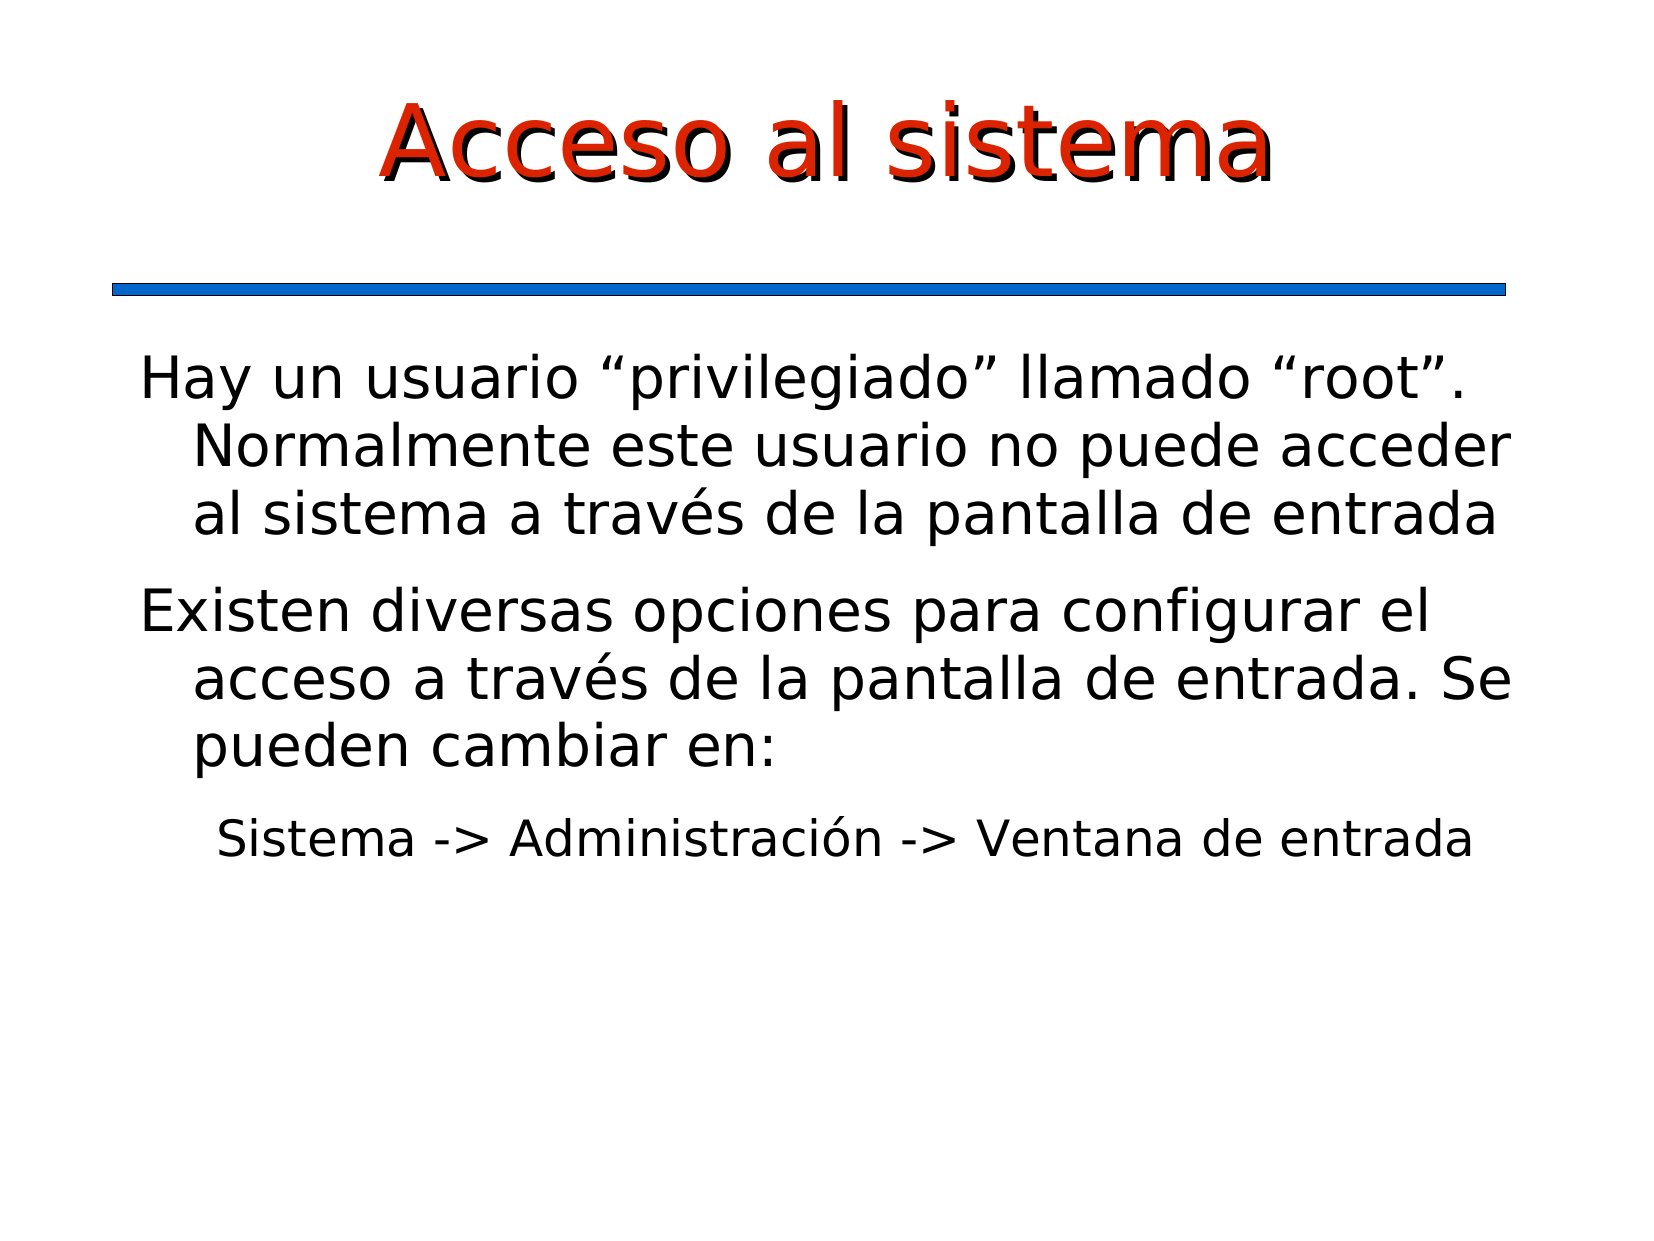

# Acceso al sistema
Hay un usuario “privilegiado” llamado “root”. Normalmente este usuario no puede acceder al sistema a través de la pantalla de entrada
Existen diversas opciones para configurar el acceso a través de la pantalla de entrada. Se pueden cambiar en:
Sistema -> Administración -> Ventana de entrada